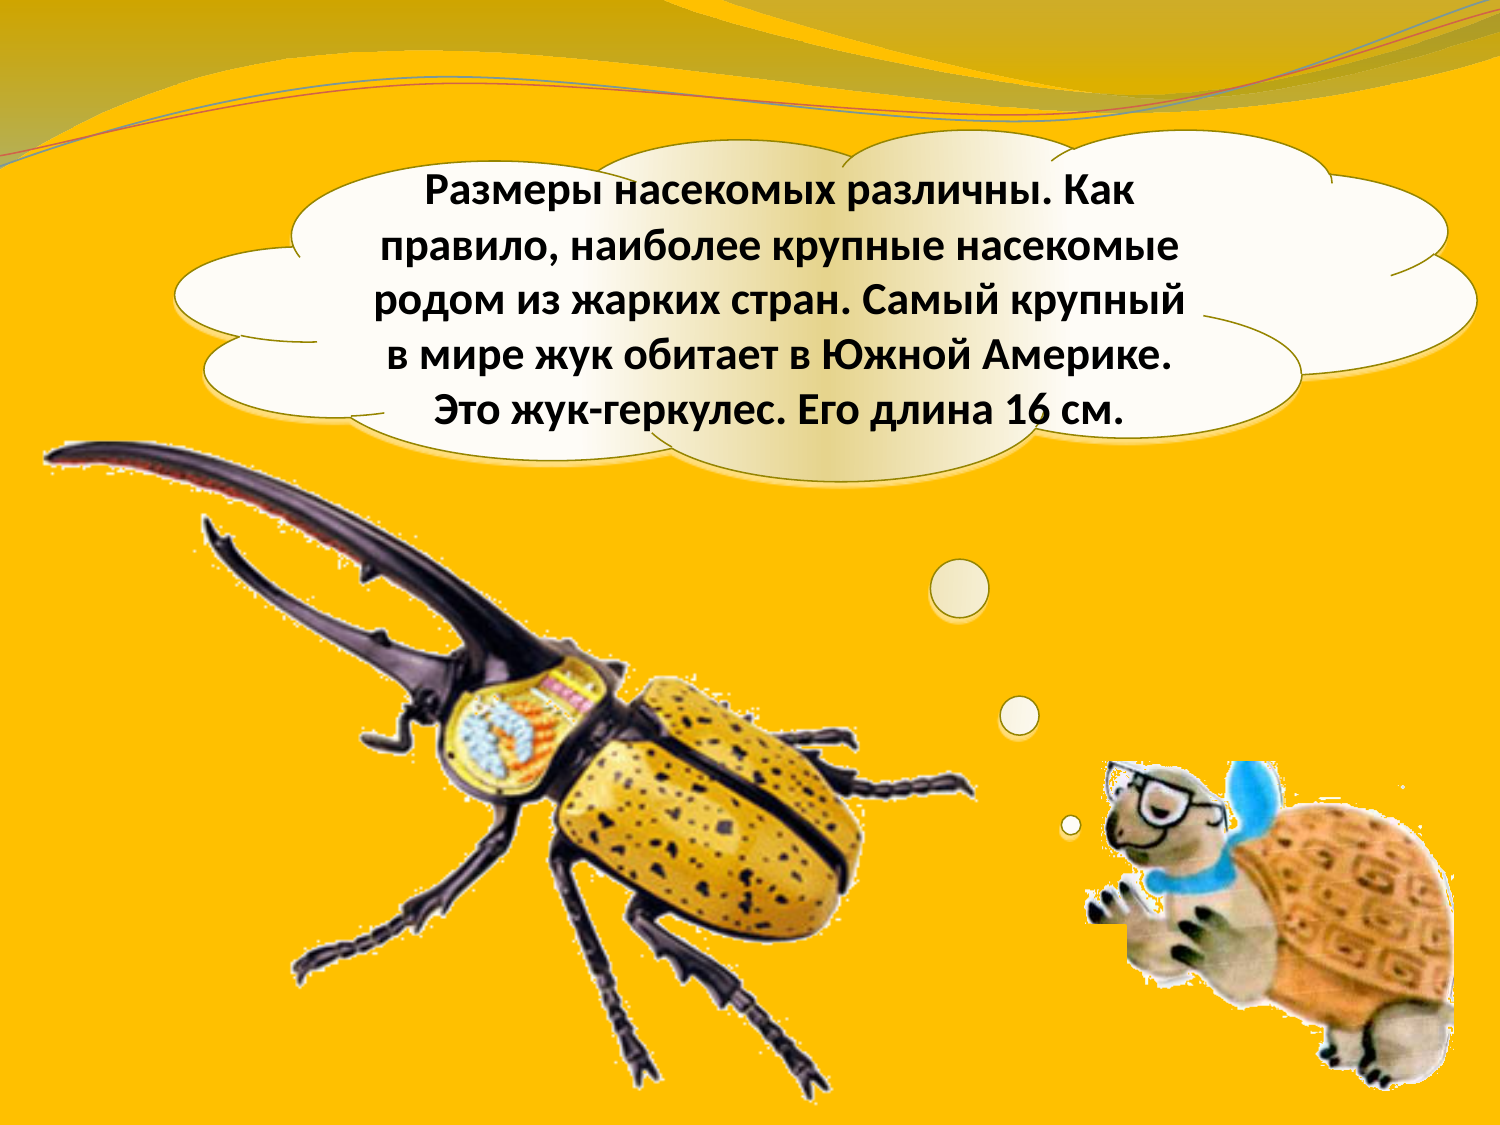

Размеры насекомых различны. Как правило, наиболее крупные насекомые родом из жарких стран. Самый крупный в мире жук обитает в Южной Америке. Это жук-геркулес. Его длина 16 см.